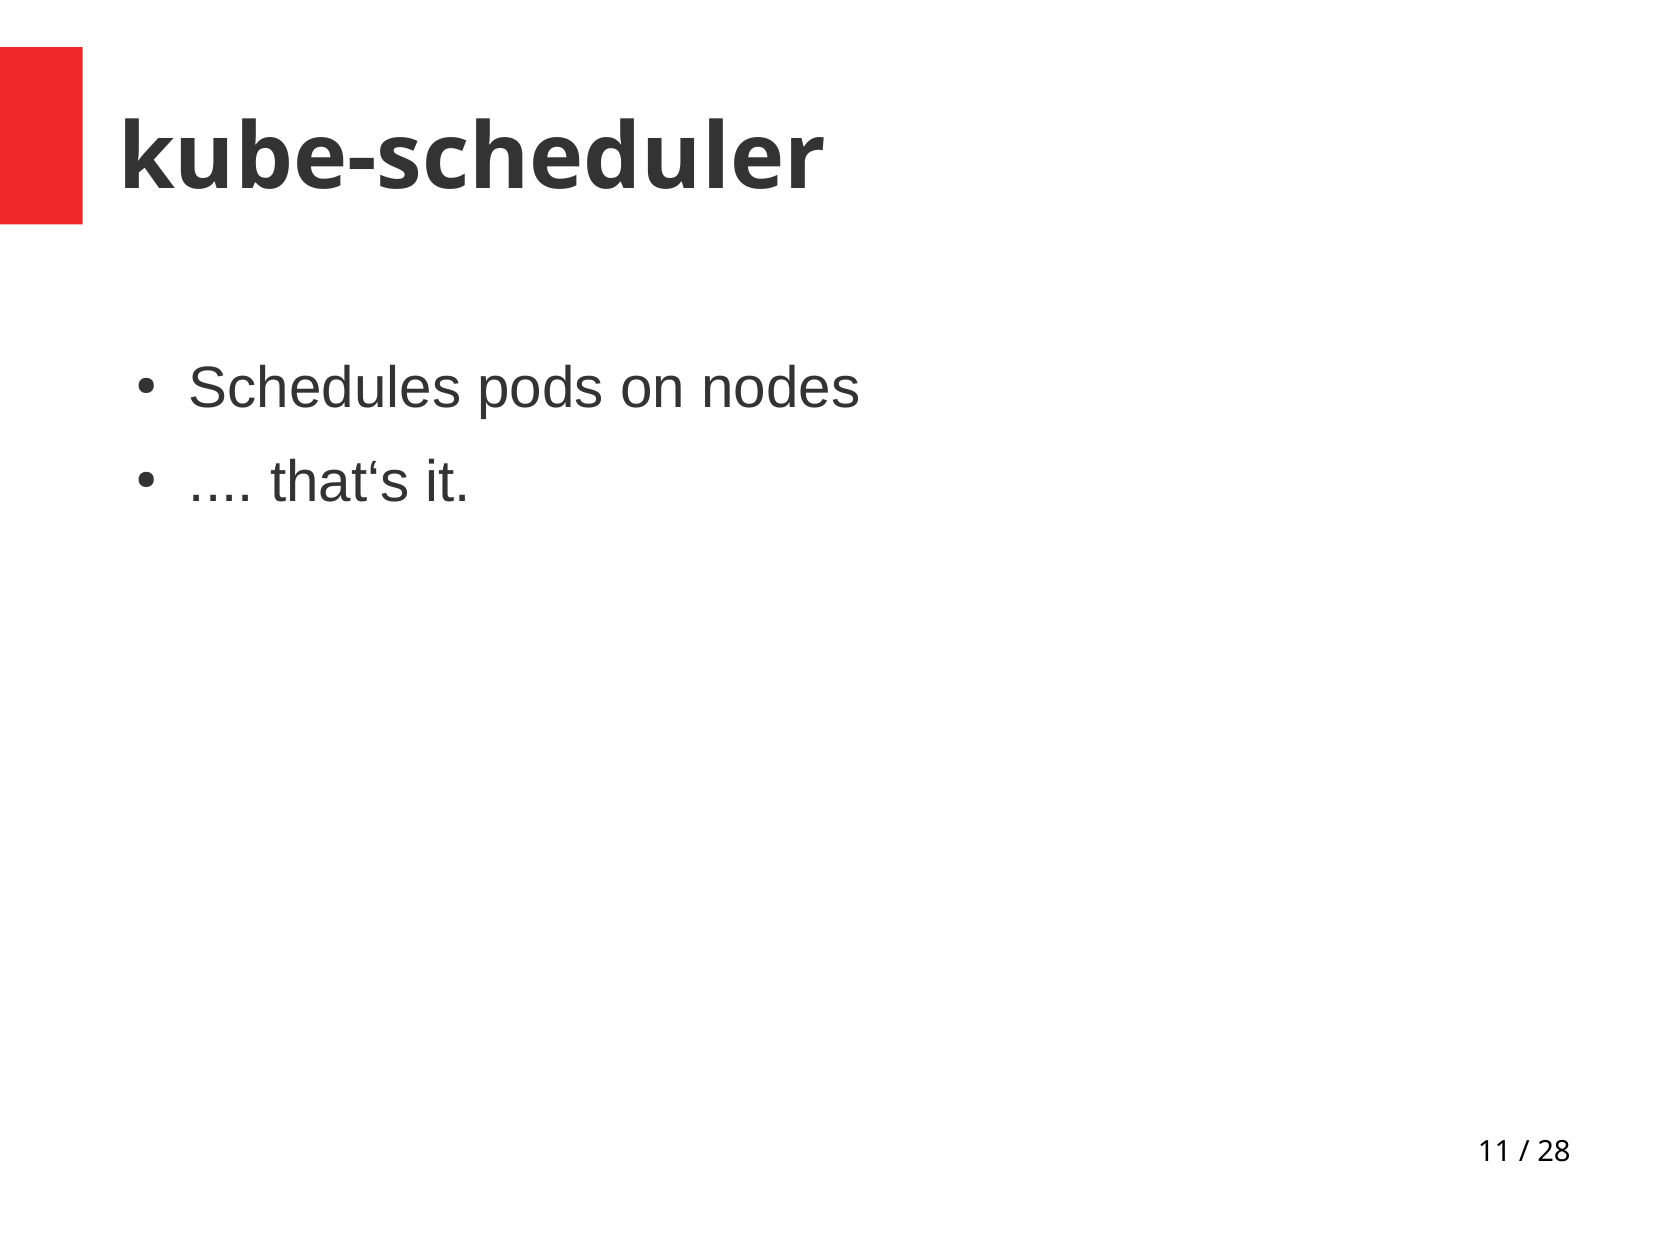

# kube-scheduler
Schedules pods on nodes
.... that‘s it.
11